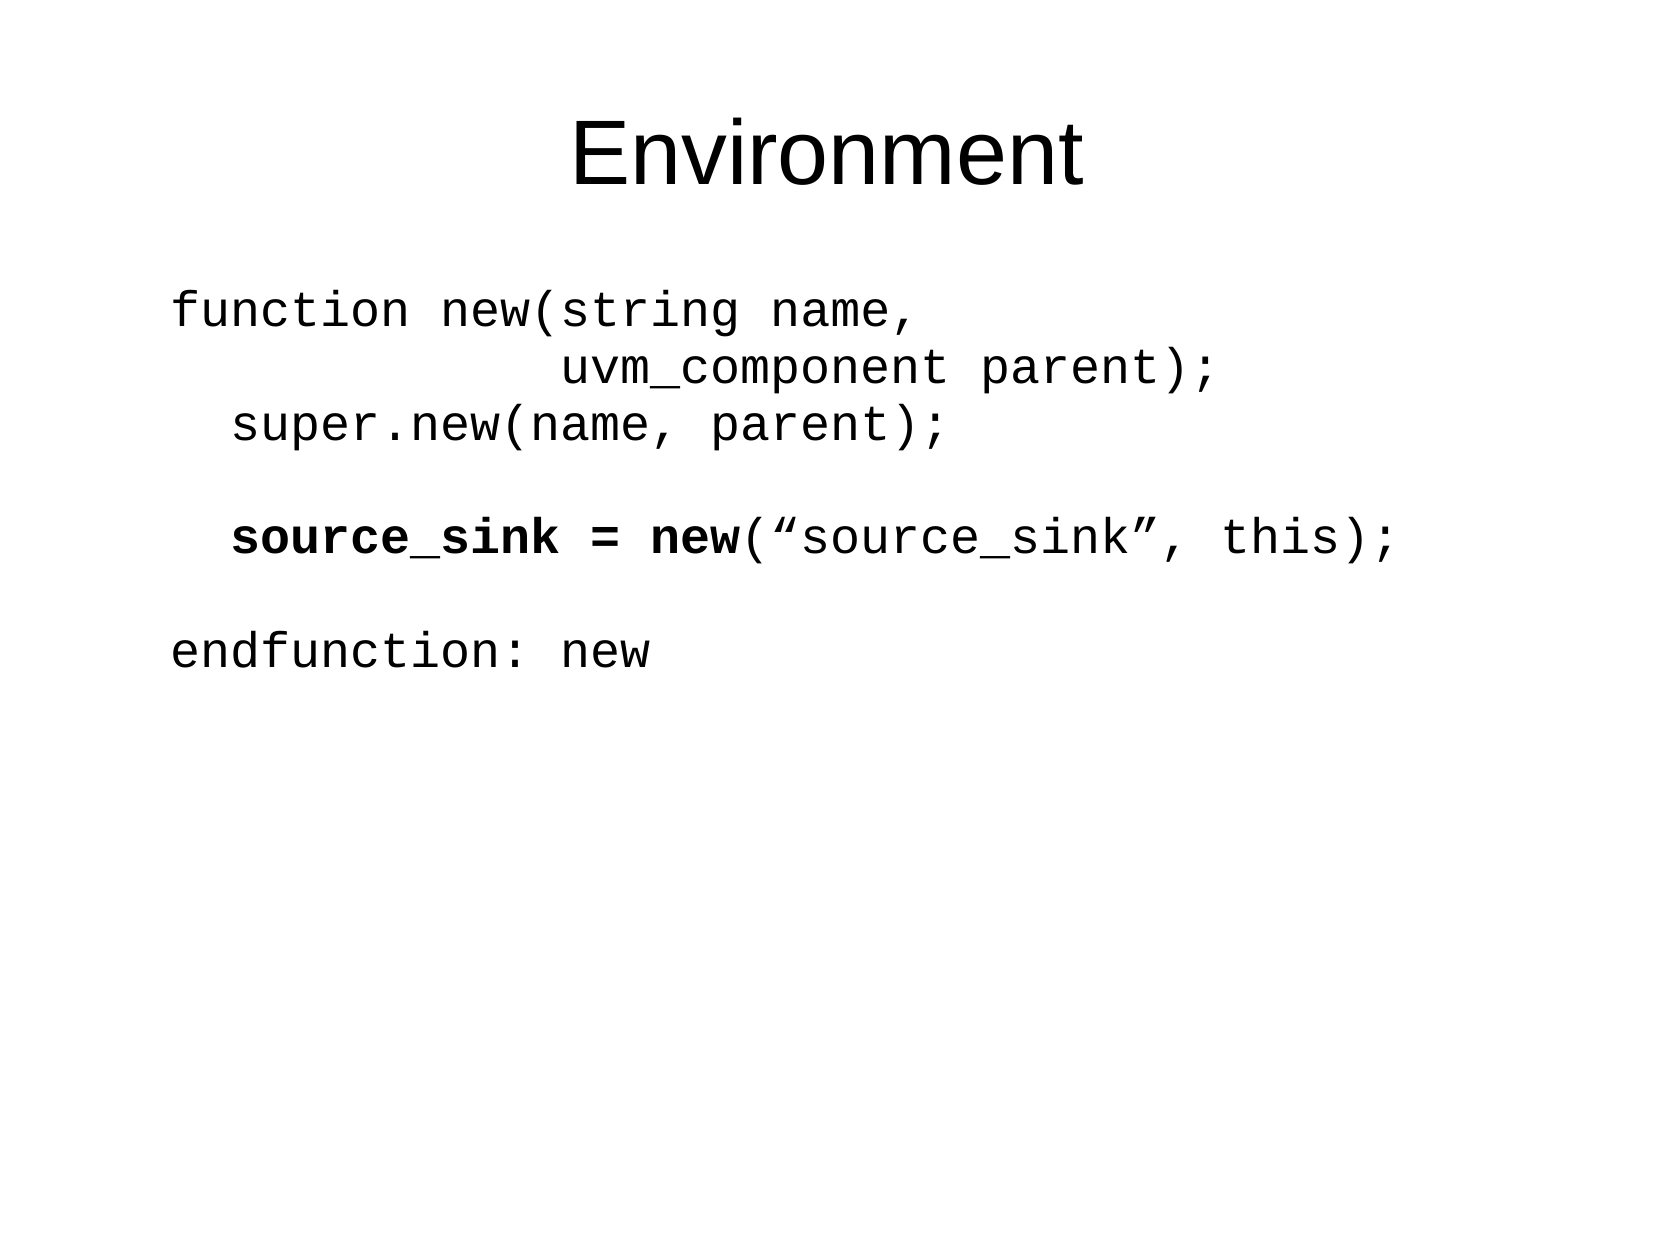

# Environment
function new(string name,
 uvm_component parent);
 super.new(name, parent);
 source_sink = new(“source_sink”, this);
endfunction: new